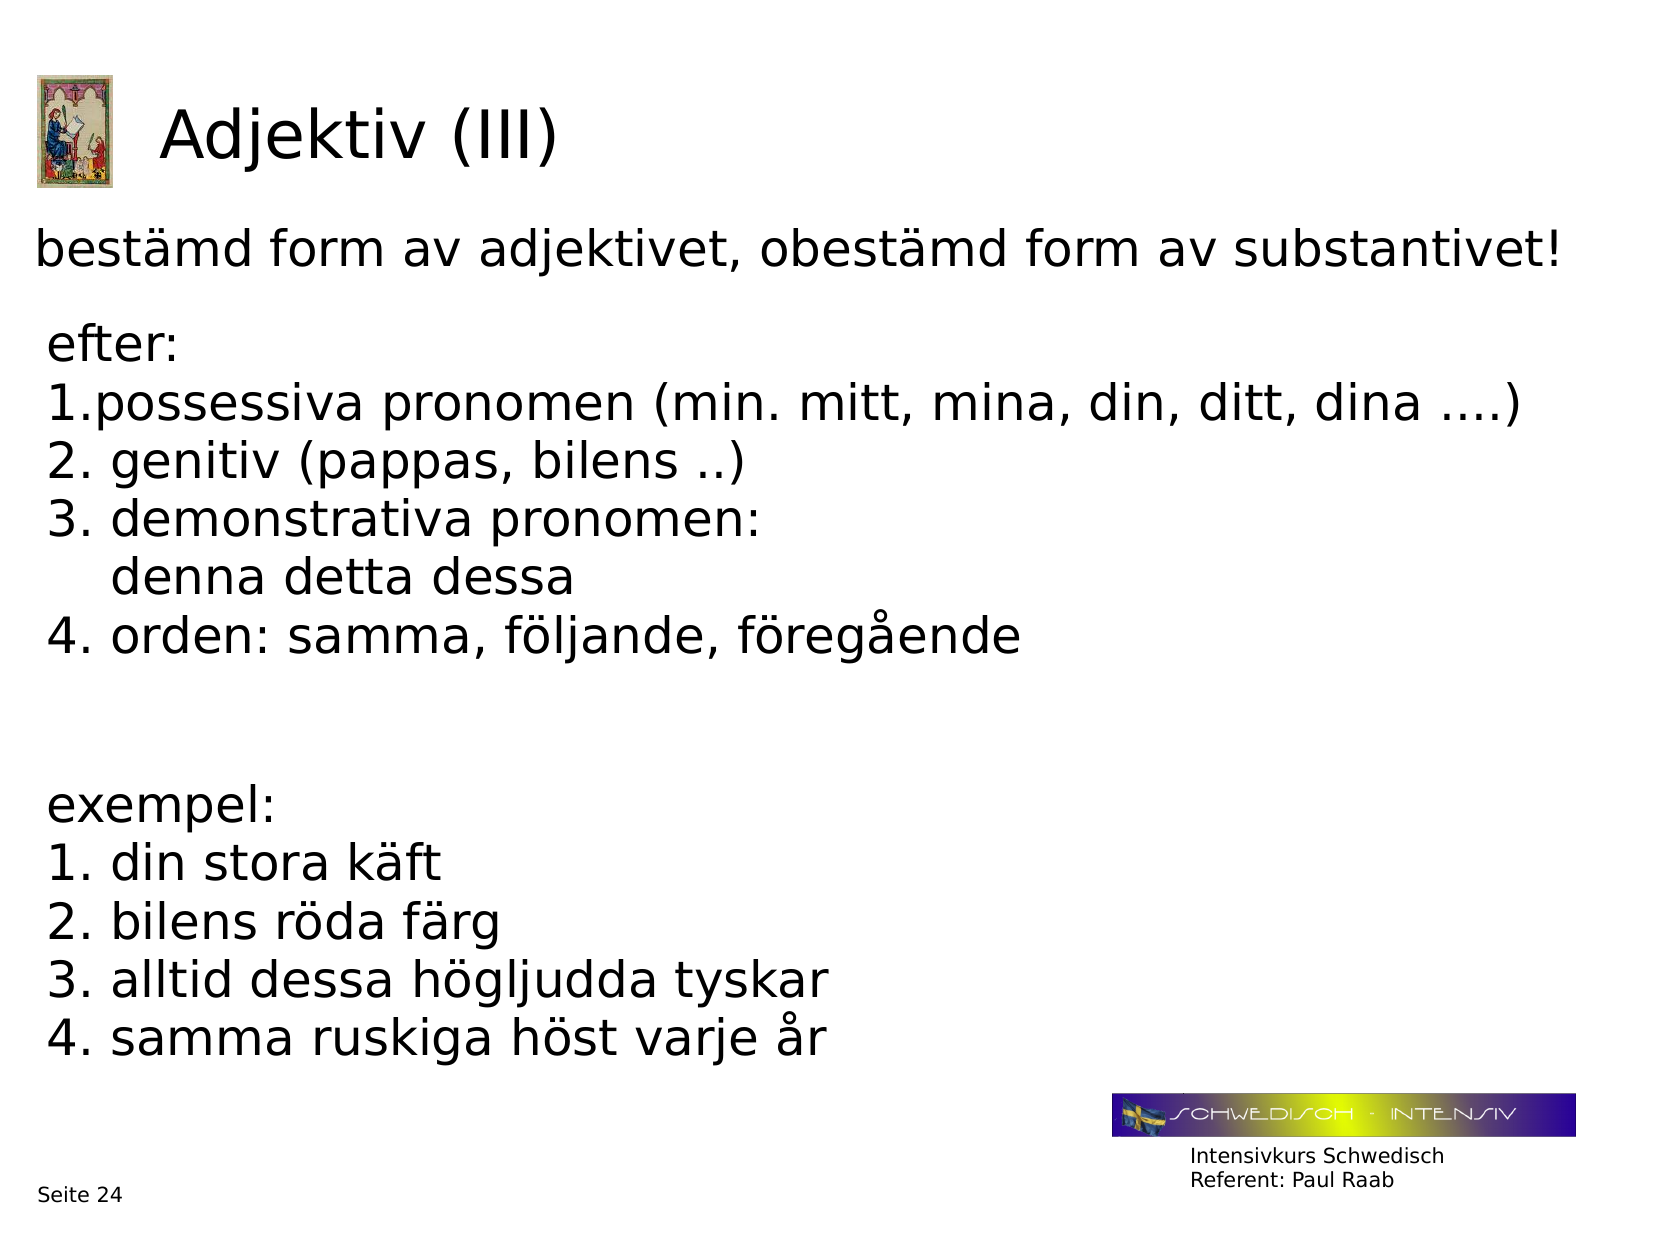

Adjektiv (III)
bestämd form av adjektivet, obestämd form av substantivet!
efter:
1.possessiva pronomen (min. mitt, mina, din, ditt, dina ....)
2. genitiv (pappas, bilens ..)
3. demonstrativa pronomen:
 denna detta dessa
4. orden: samma, följande, föregående
exempel:
1. din stora käft
2. bilens röda färg
3. alltid dessa högljudda tyskar
4. samma ruskiga höst varje år